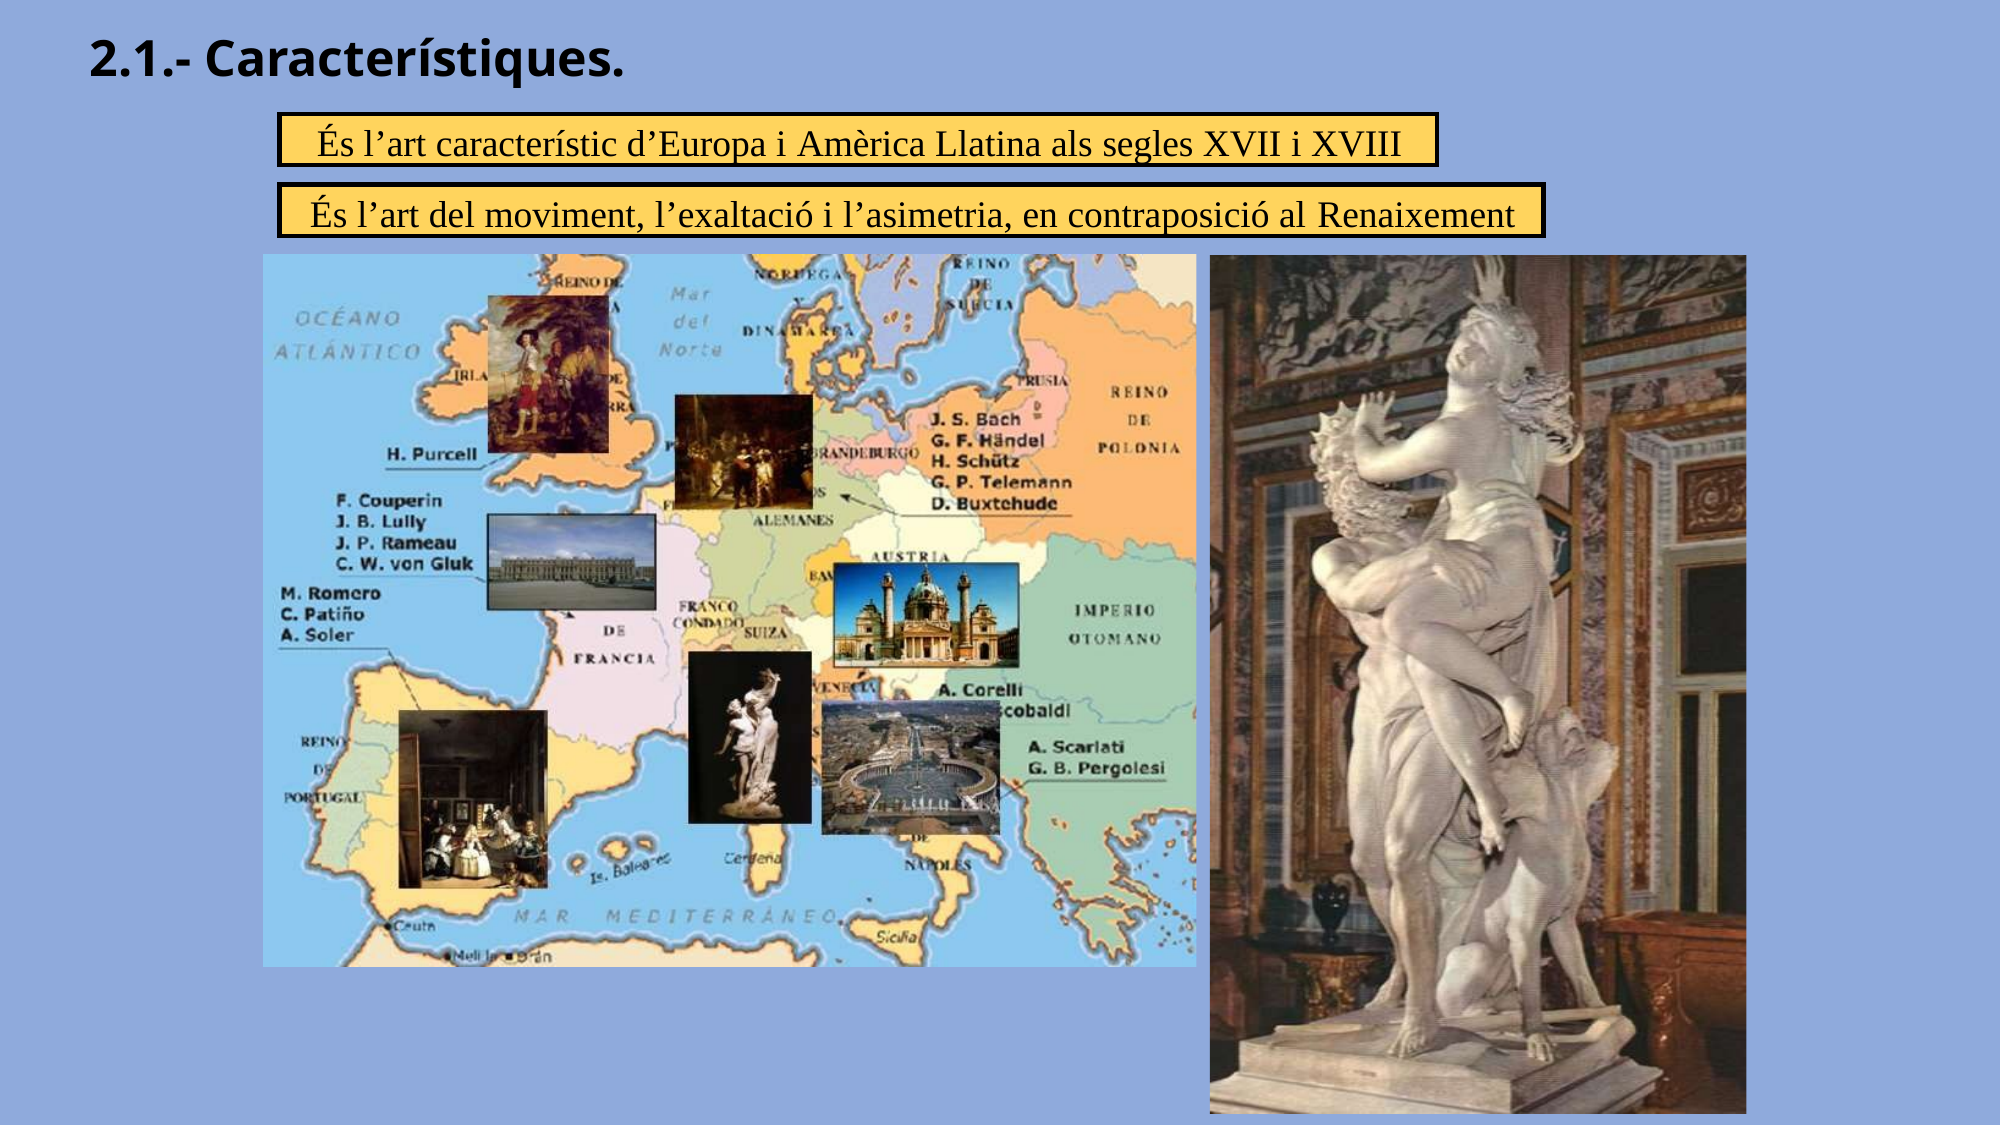

# 2.1.- Característiques.
És l’art característic d’Europa i Amèrica Llatina als segles XVII i XVIII
És l’art del moviment, l’exaltació i l’asimetria, en contraposició al Renaixement